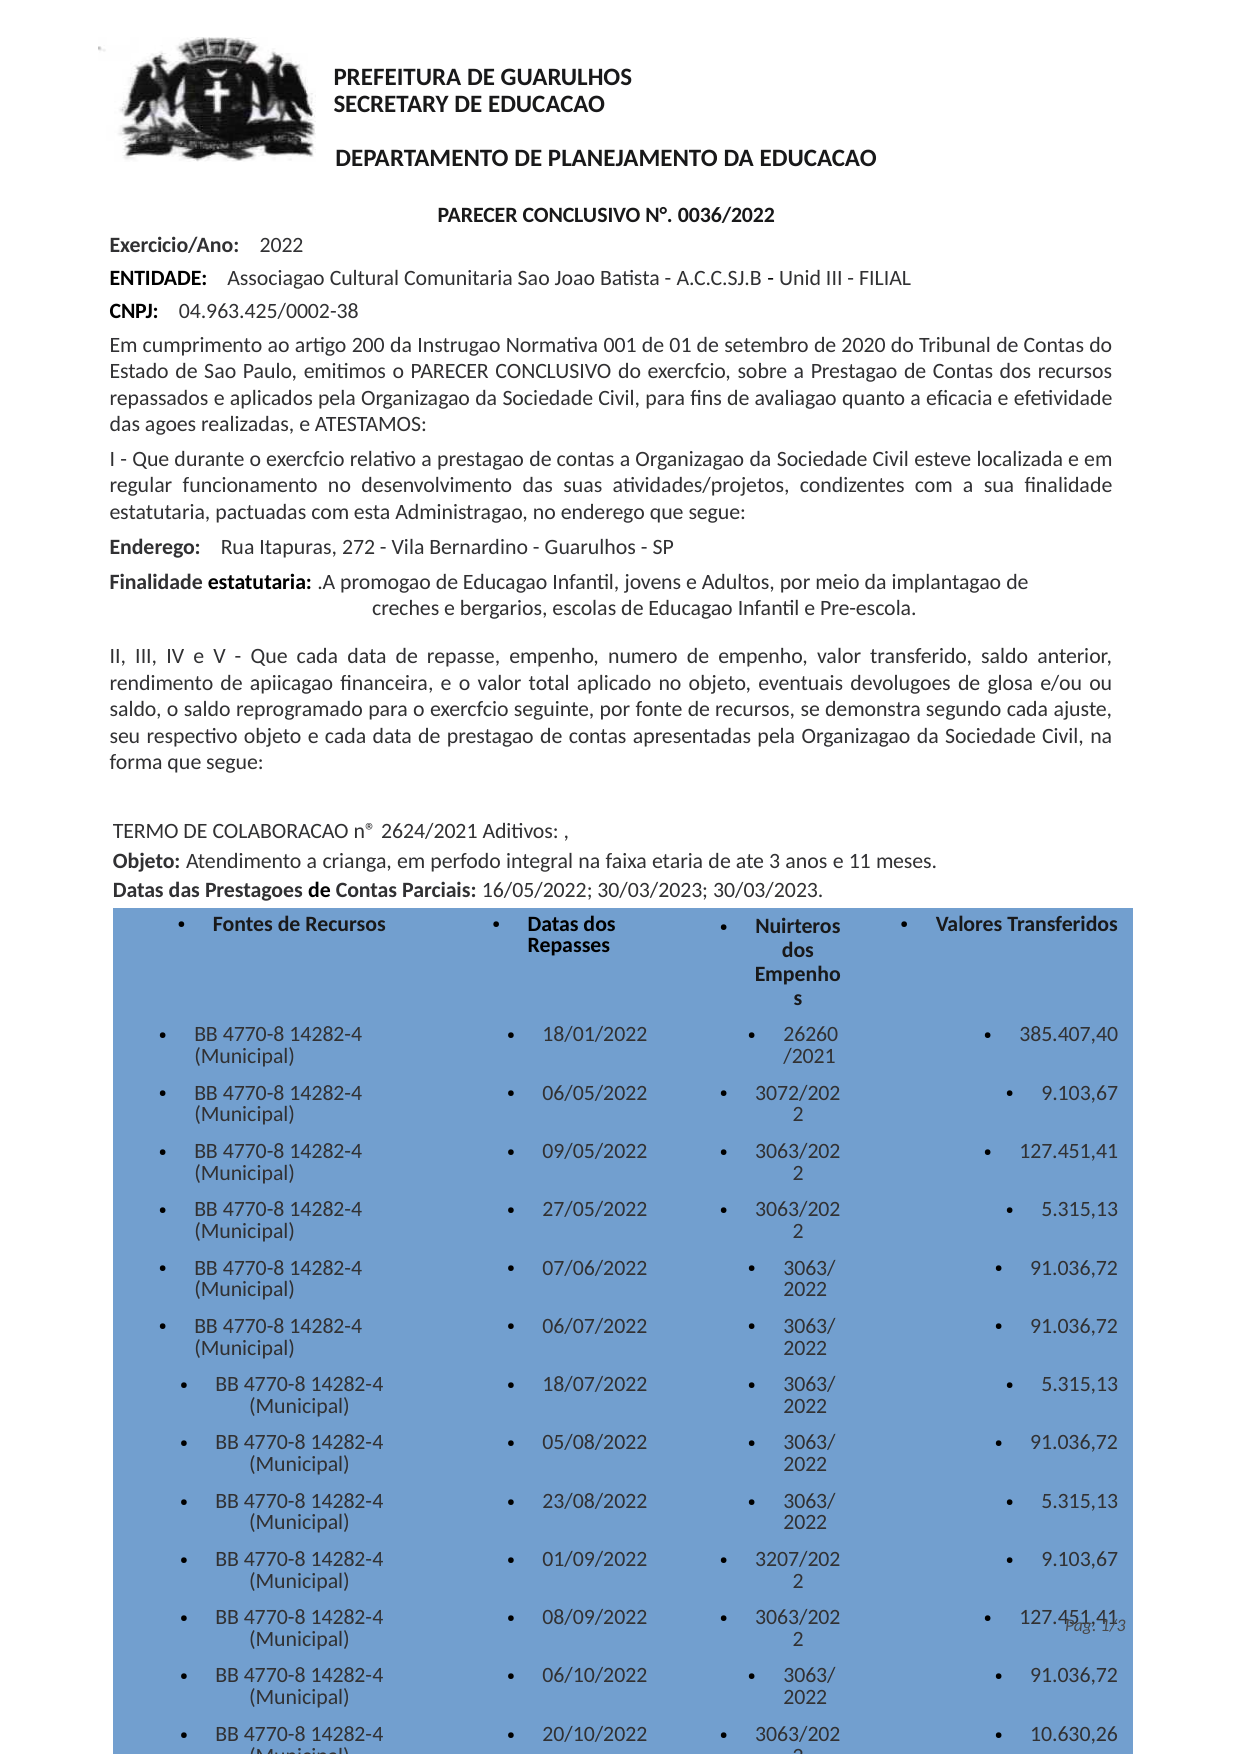

PREFEITURA DE GUARULHOS SECRETARY DE EDUCACAO
DEPARTAMENTO DE PLANEJAMENTO DA EDUCACAO PARECER CONCLUSIVO N°. 0036/2022
Exercicio/Ano: 2022
ENTIDADE: Associagao Cultural Comunitaria Sao Joao Batista - A.C.C.SJ.B - Unid III - FILIAL
CNPJ: 04.963.425/0002-38
Em cumprimento ao artigo 200 da Instrugao Normativa 001 de 01 de setembro de 2020 do Tribunal de Contas do Estado de Sao Paulo, emitimos o PARECER CONCLUSIVO do exercfcio, sobre a Prestagao de Contas dos recursos repassados e aplicados pela Organizagao da Sociedade Civil, para fins de avaliagao quanto a eficacia e efetividade das agoes realizadas, e ATESTAMOS:
I - Que durante o exercfcio relativo a prestagao de contas a Organizagao da Sociedade Civil esteve localizada e em regular funcionamento no desenvolvimento das suas atividades/projetos, condizentes com a sua finalidade estatutaria, pactuadas com esta Administragao, no enderego que segue:
Enderego: Rua Itapuras, 272 - Vila Bernardino - Guarulhos - SP
Finalidade estatutaria: .A promogao de Educagao Infantil, jovens e Adultos, por meio da implantagao de
creches e bergarios, escolas de Educagao Infantil e Pre-escola.
II, III, IV e V - Que cada data de repasse, empenho, numero de empenho, valor transferido, saldo anterior, rendimento de apiicagao financeira, e o valor total aplicado no objeto, eventuais devolugoes de glosa e/ou ou saldo, o saldo reprogramado para o exercfcio seguinte, por fonte de recursos, se demonstra segundo cada ajuste, seu respectivo objeto e cada data de prestagao de contas apresentadas pela Organizagao da Sociedade Civil, na forma que segue:
TERMO DE COLABORACAO n® 2624/2021 Aditivos: ,
Objeto: Atendimento a crianga, em perfodo integral na faixa etaria de ate 3 anos e 11 meses. Datas das Prestagoes de Contas Parciais: 16/05/2022; 30/03/2023; 30/03/2023.
| Fontes de Recursos | Datas dos Repasses | Nuirteros dos Empenhos | Valores Transferidos |
| --- | --- | --- | --- |
| BB 4770-8 14282-4 (Municipal) | 18/01/2022 | 26260/2021 | 385.407,40 |
| BB 4770-8 14282-4 (Municipal) | 06/05/2022 | 3072/2022 | 9.103,67 |
| BB 4770-8 14282-4 (Municipal) | 09/05/2022 | 3063/2022 | 127.451,41 |
| BB 4770-8 14282-4 (Municipal) | 27/05/2022 | 3063/2022 | 5.315,13 |
| BB 4770-8 14282-4 (Municipal) | 07/06/2022 | 3063/2022 | 91.036,72 |
| BB 4770-8 14282-4 (Municipal) | 06/07/2022 | 3063/2022 | 91.036,72 |
| BB 4770-8 14282-4 (Municipal) | 18/07/2022 | 3063/2022 | 5.315,13 |
| BB 4770-8 14282-4 (Municipal) | 05/08/2022 | 3063/2022 | 91.036,72 |
| BB 4770-8 14282-4 (Municipal) | 23/08/2022 | 3063/2022 | 5.315,13 |
| BB 4770-8 14282-4 (Municipal) | 01/09/2022 | 3207/2022 | 9.103,67 |
| BB 4770-8 14282-4 (Municipal) | 08/09/2022 | 3063/2022 | 127.451,41 |
| BB 4770-8 14282-4 (Municipal) | 06/10/2022 | 3063/2022 | 91.036,72 |
| BB 4770-8 14282-4 (Municipal) | 20/10/2022 | 3063/2022 | 10.630,26 |
| BB 4770-8 14282-4 (Municipal) | 08/11/2022 | 3036/2022 | 91.036,72 |
| BB 4770-8 14282-4 (Municipal) | 01/12/2022 | 3063/2022 | 5.315,13 |
| BB 4770-8 14282-4 (Municipal) | 06/12/2022 | 3063/2022 | 91.036,72 |
| BB 4770-8 14282-4 (Municipal) | 22/12/2022 | 3063/2022 | 5.315,13 |
| Total do Repasse Municipal | | | 1.241.943,79 |
Pag. 1/3